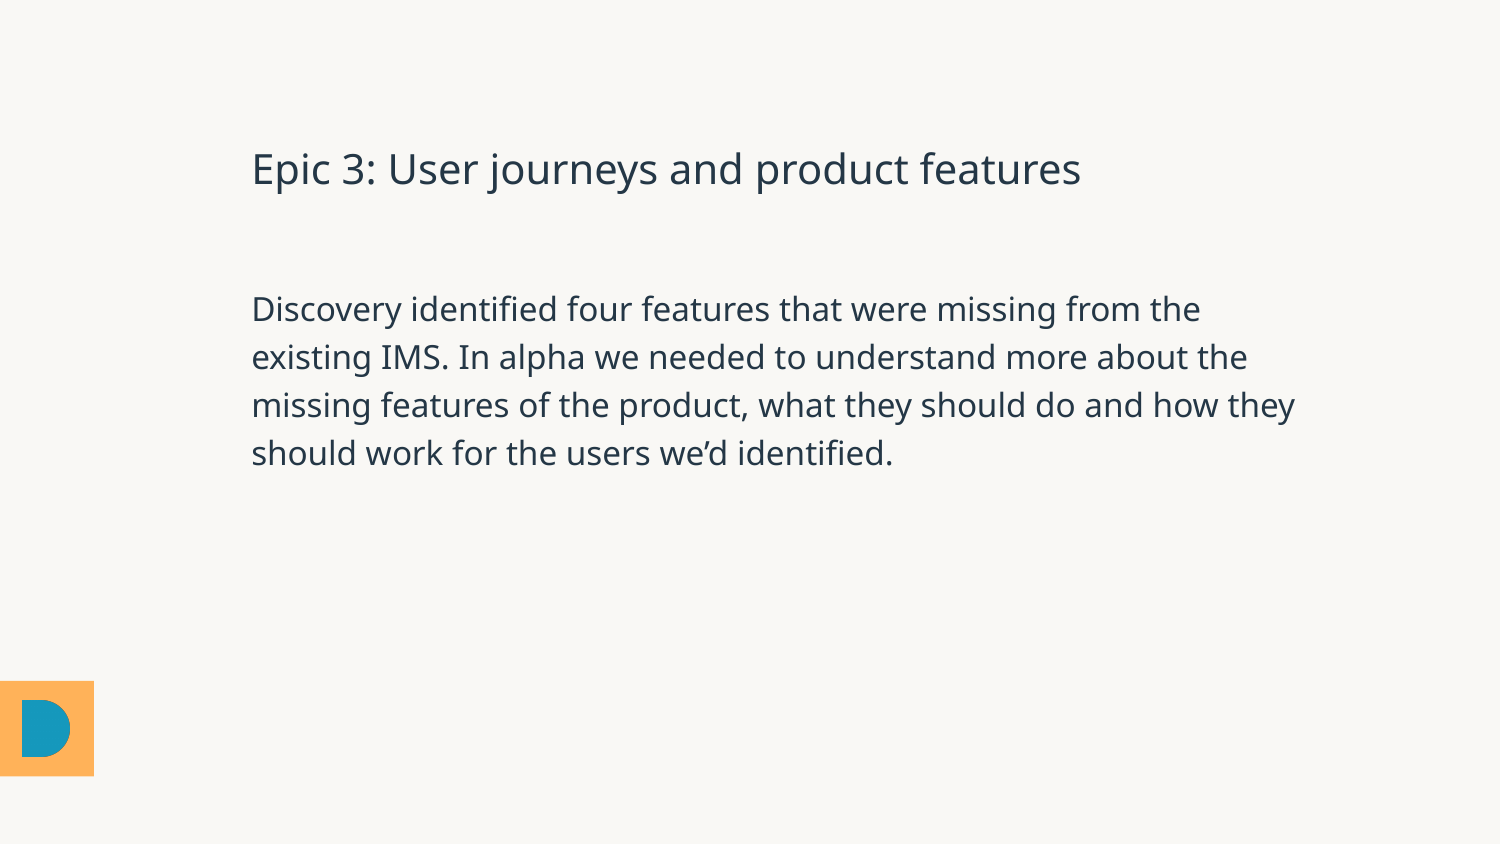

# Epic 3: User journeys and product features
Discovery identified four features that were missing from the existing IMS. In alpha we needed to understand more about the missing features of the product, what they should do and how they should work for the users we’d identified.